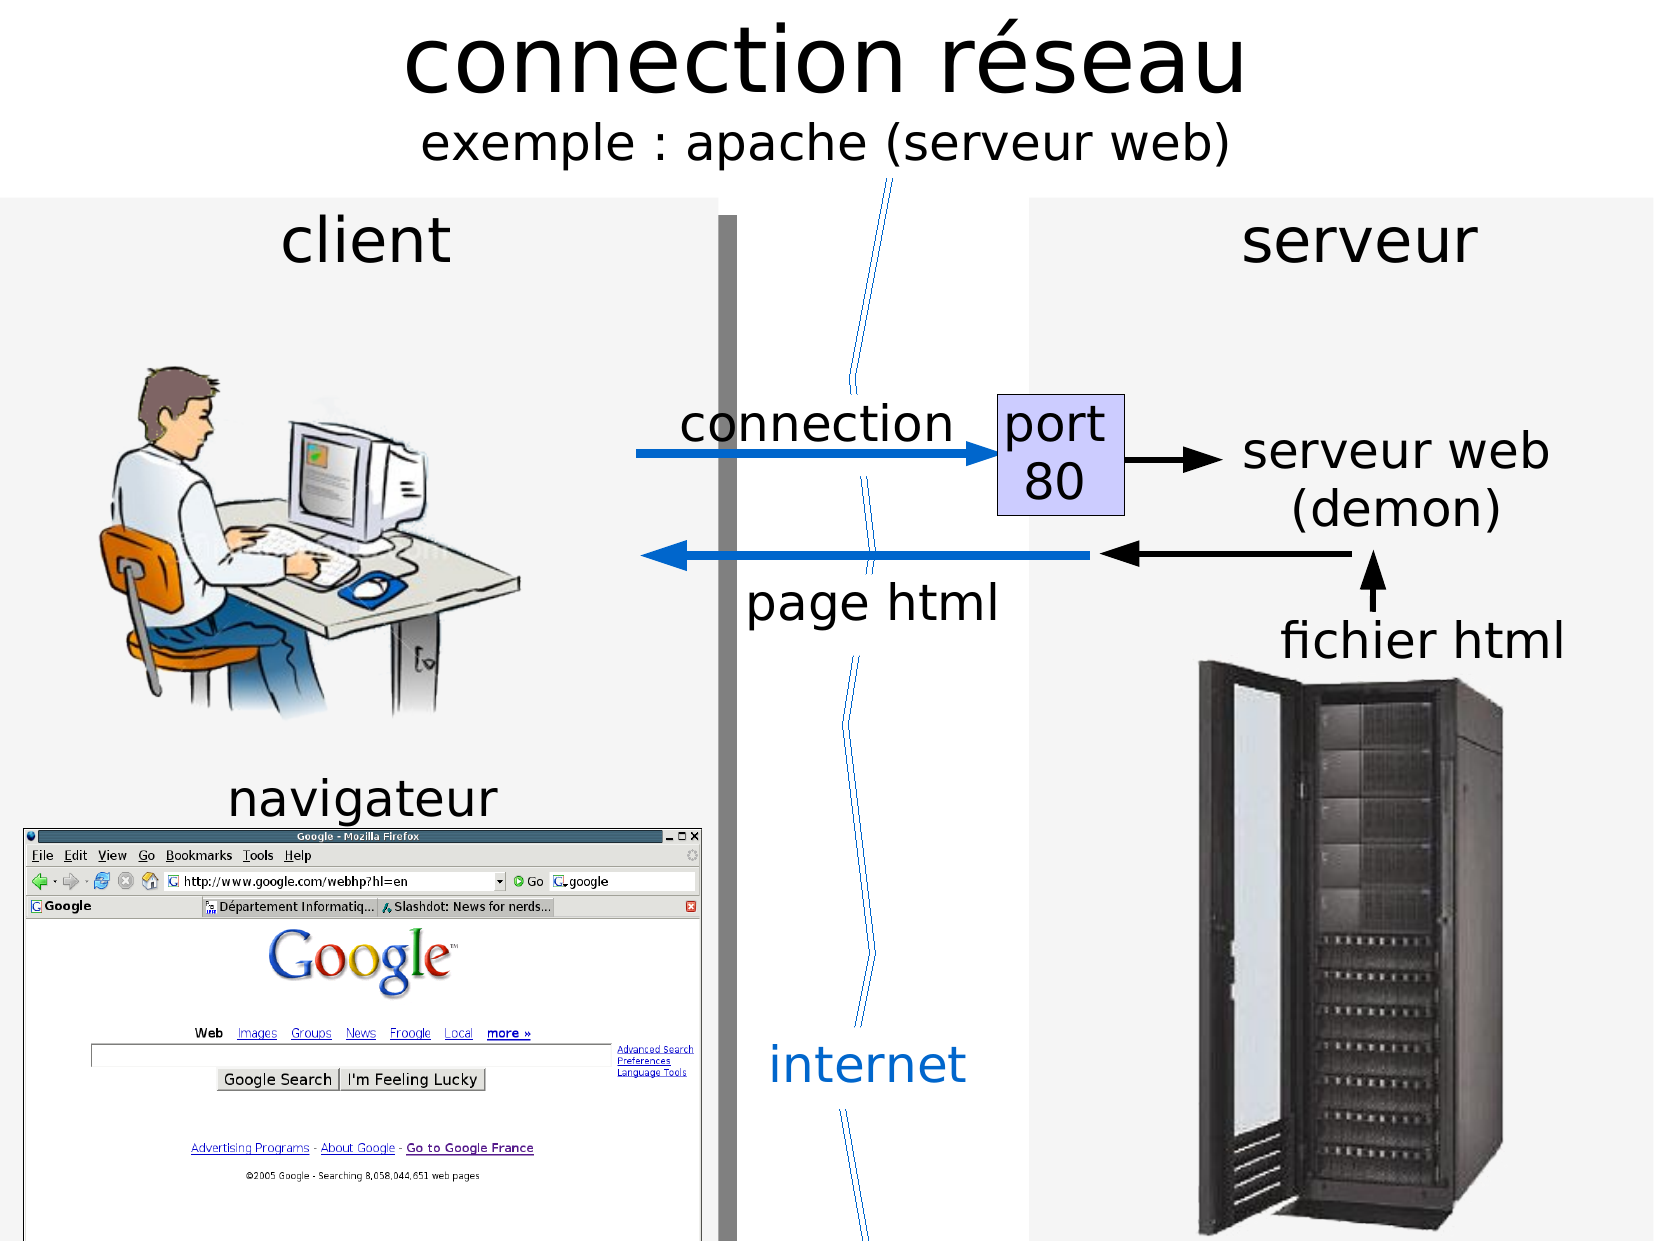

# connection réseau
exemple : apache (serveur web)
client
serveur
port
80
connection
serveur web
(demon)
page html
fichier html
navigateur
internet